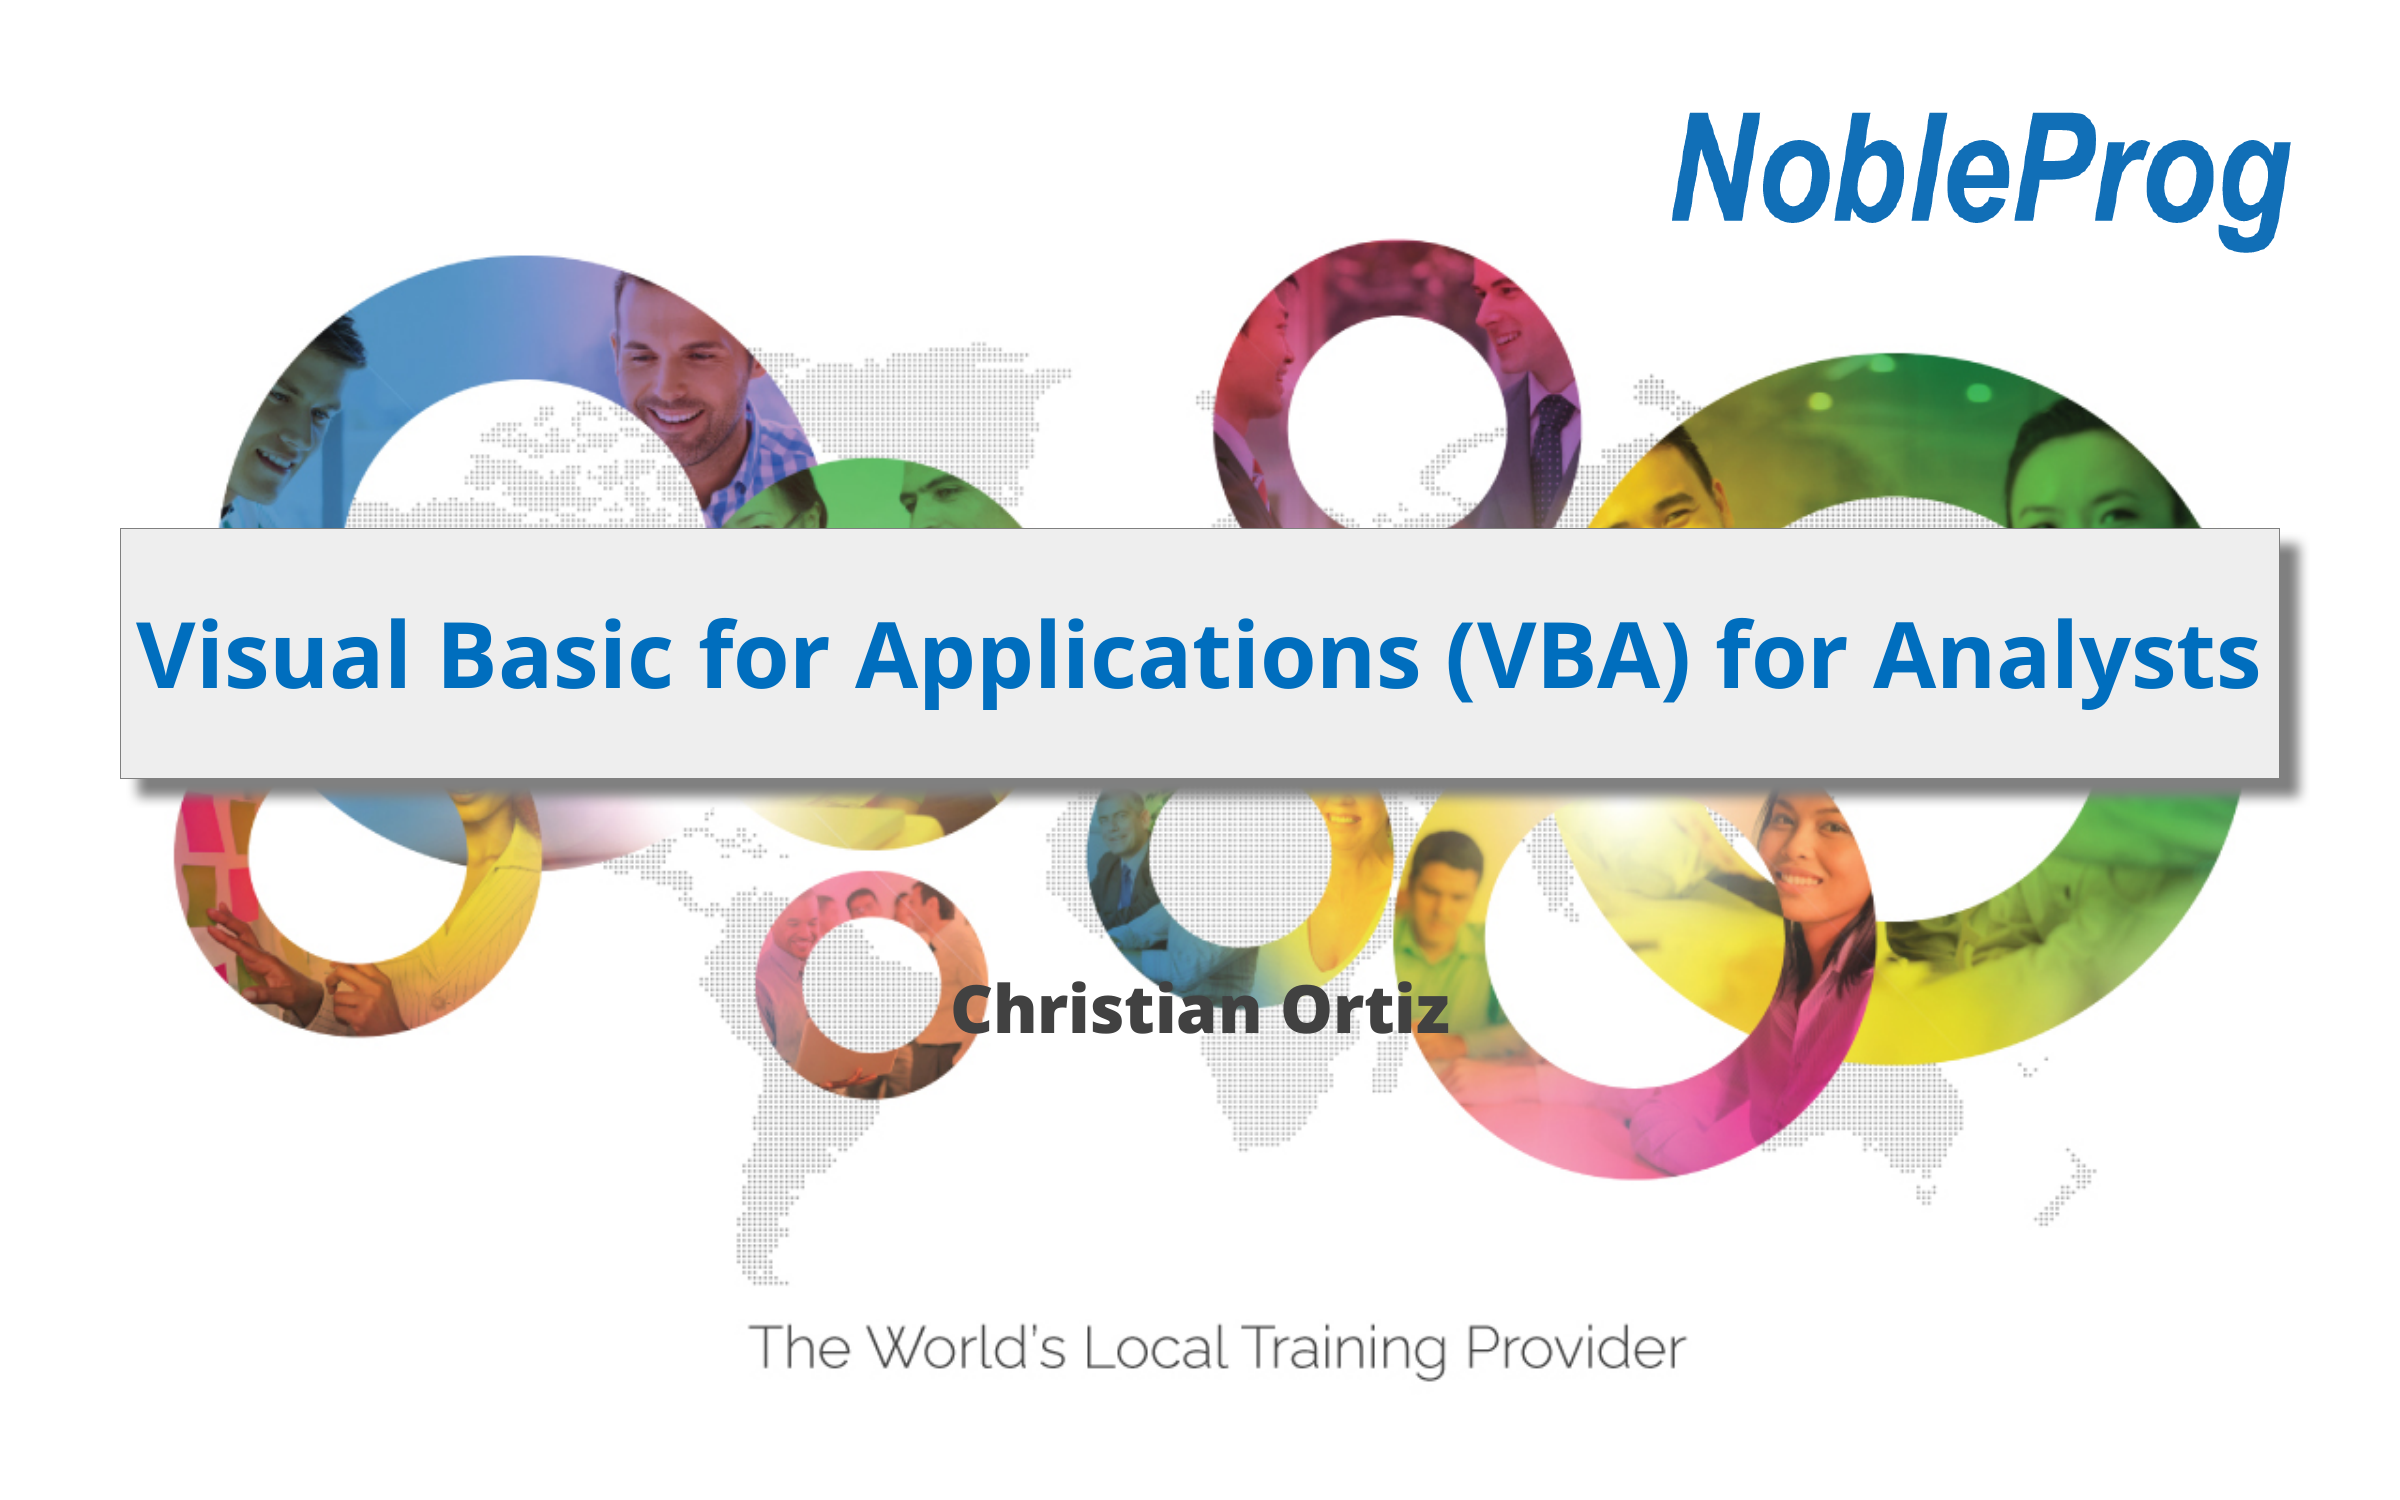

# Visual Basic for Applications (VBA) for Analysts
Christian Ortiz